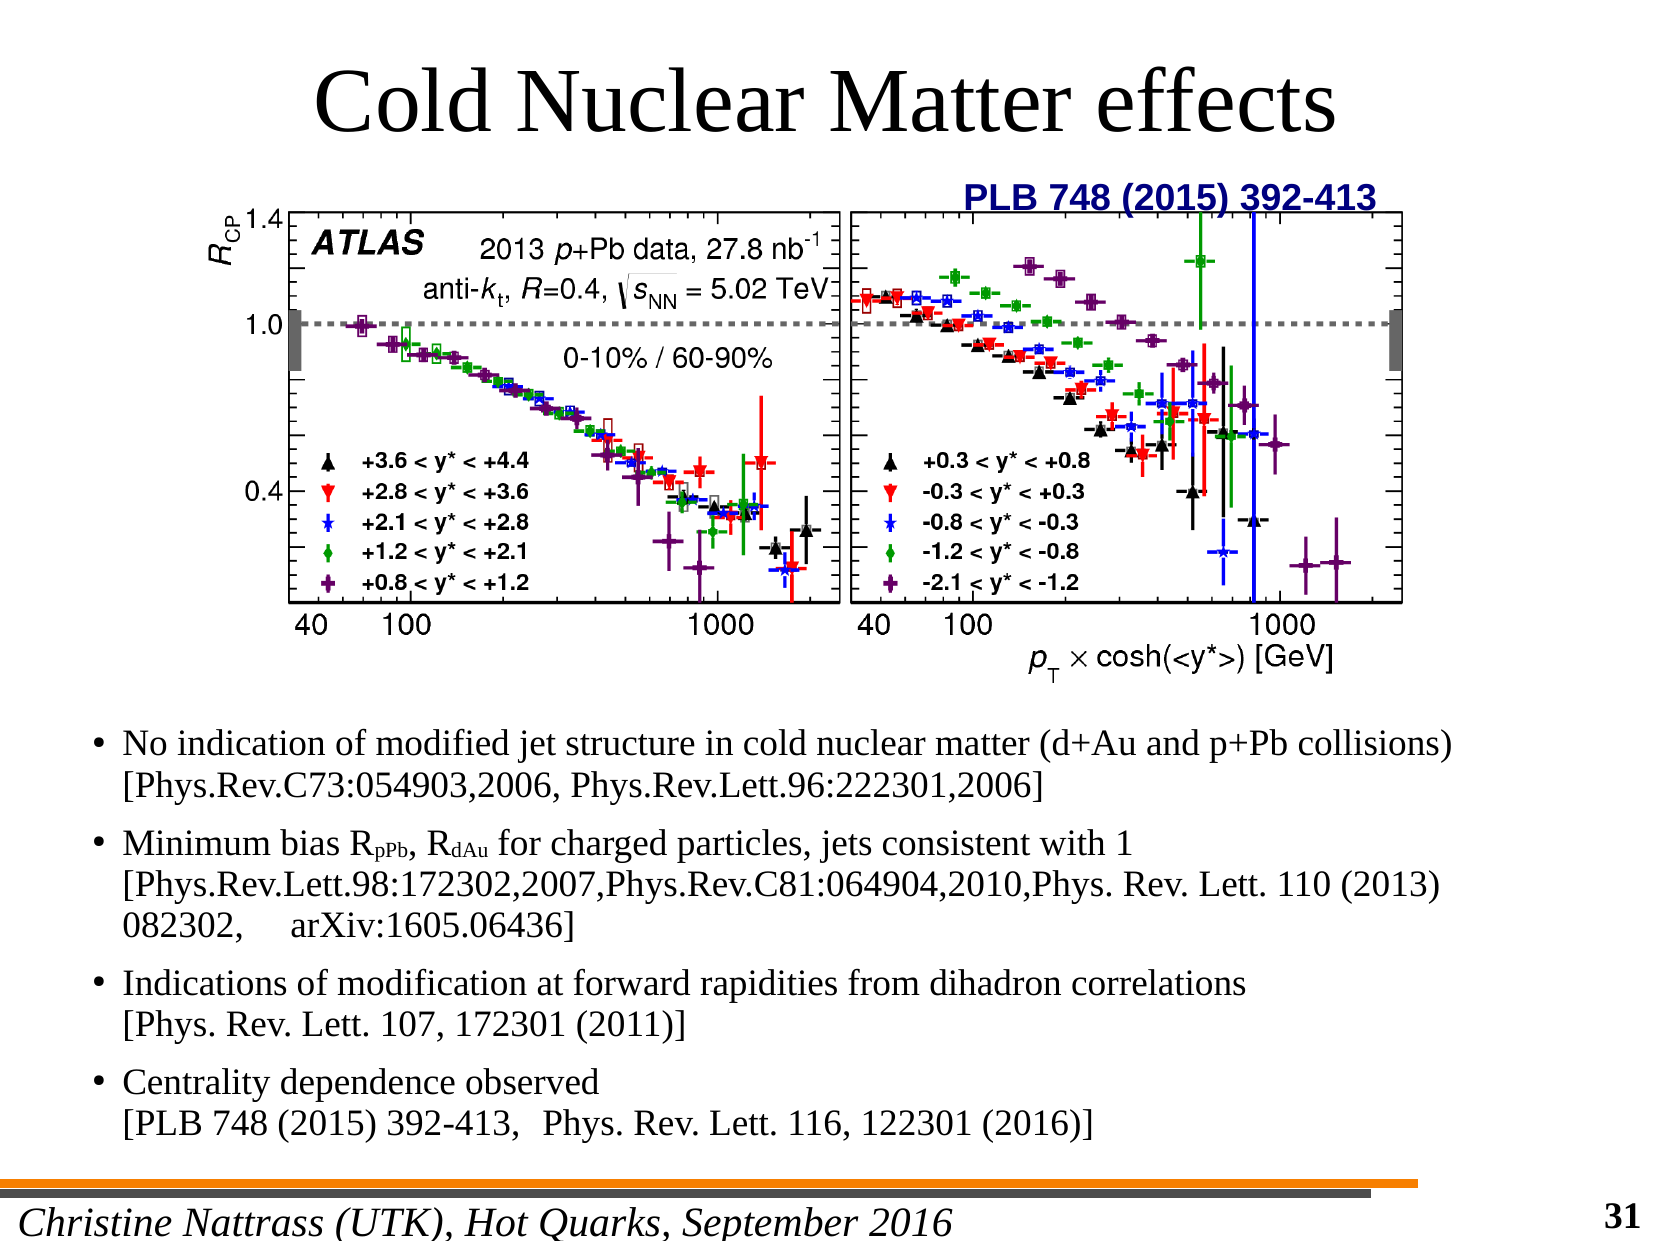

# Cold Nuclear Matter effects
PLB 748 (2015) 392-413
No indication of modified jet structure in cold nuclear matter (d+Au and p+Pb collisions)
[Phys.Rev.C73:054903,2006, Phys.Rev.Lett.96:222301,2006]
Minimum bias RpPb, RdAu for charged particles, jets consistent with 1 [Phys.Rev.Lett.98:172302,2007,Phys.Rev.C81:064904,2010,Phys. Rev. Lett. 110 (2013) 082302, 	arXiv:1605.06436]
Indications of modification at forward rapidities from dihadron correlations
[Phys. Rev. Lett. 107, 172301 (2011)]
Centrality dependence observed
[PLB 748 (2015) 392-413, 	Phys. Rev. Lett. 116, 122301 (2016)]